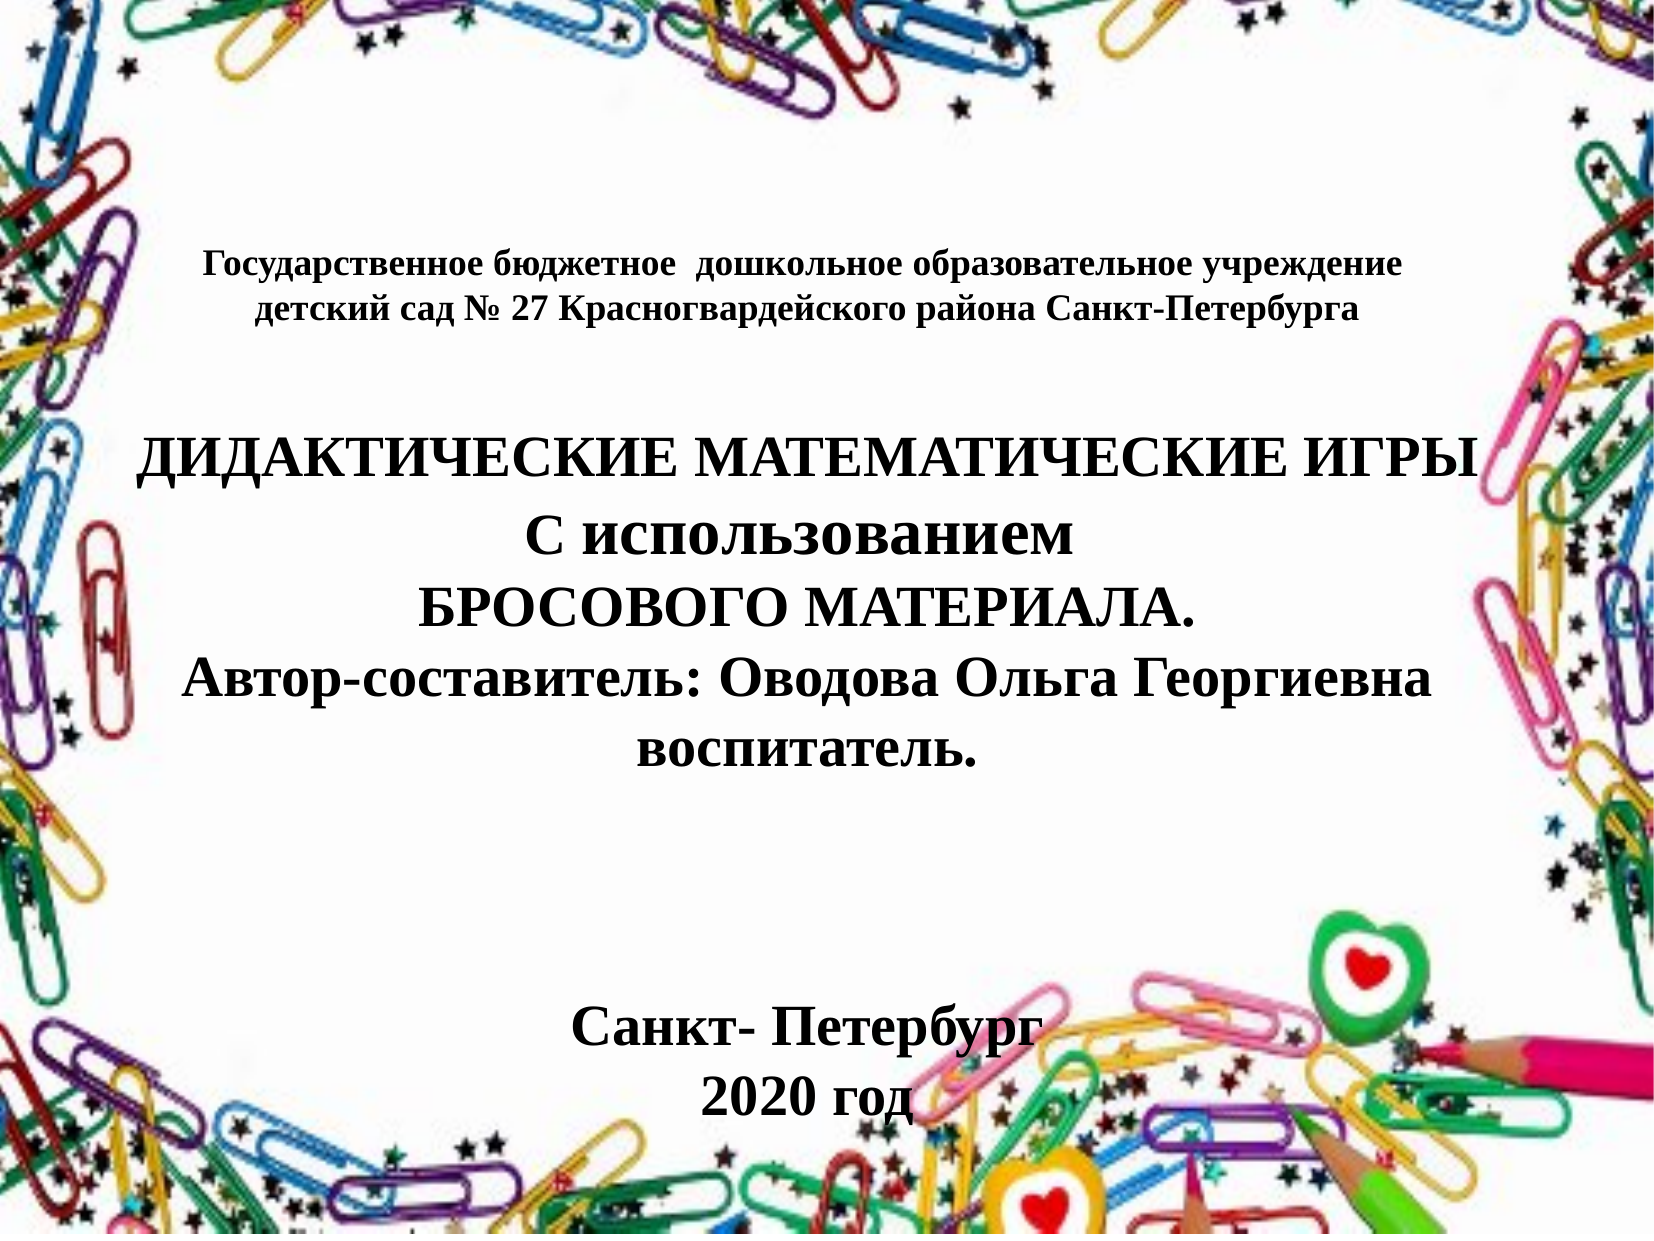

Государственное бюджетное дошкольное образовательное учреждение
детский сад № 27 Красногвардейского района Санкт-Петербурга
ДИДАКТИЧЕСКИЕ МАТЕМАТИЧЕСКИЕ ИГРЫ
С использованием
БРОСОВОГО МАТЕРИАЛА.
Автор-составитель: Оводова Ольга Георгиевна
воспитатель.
Санкт- Петербург
2020 год